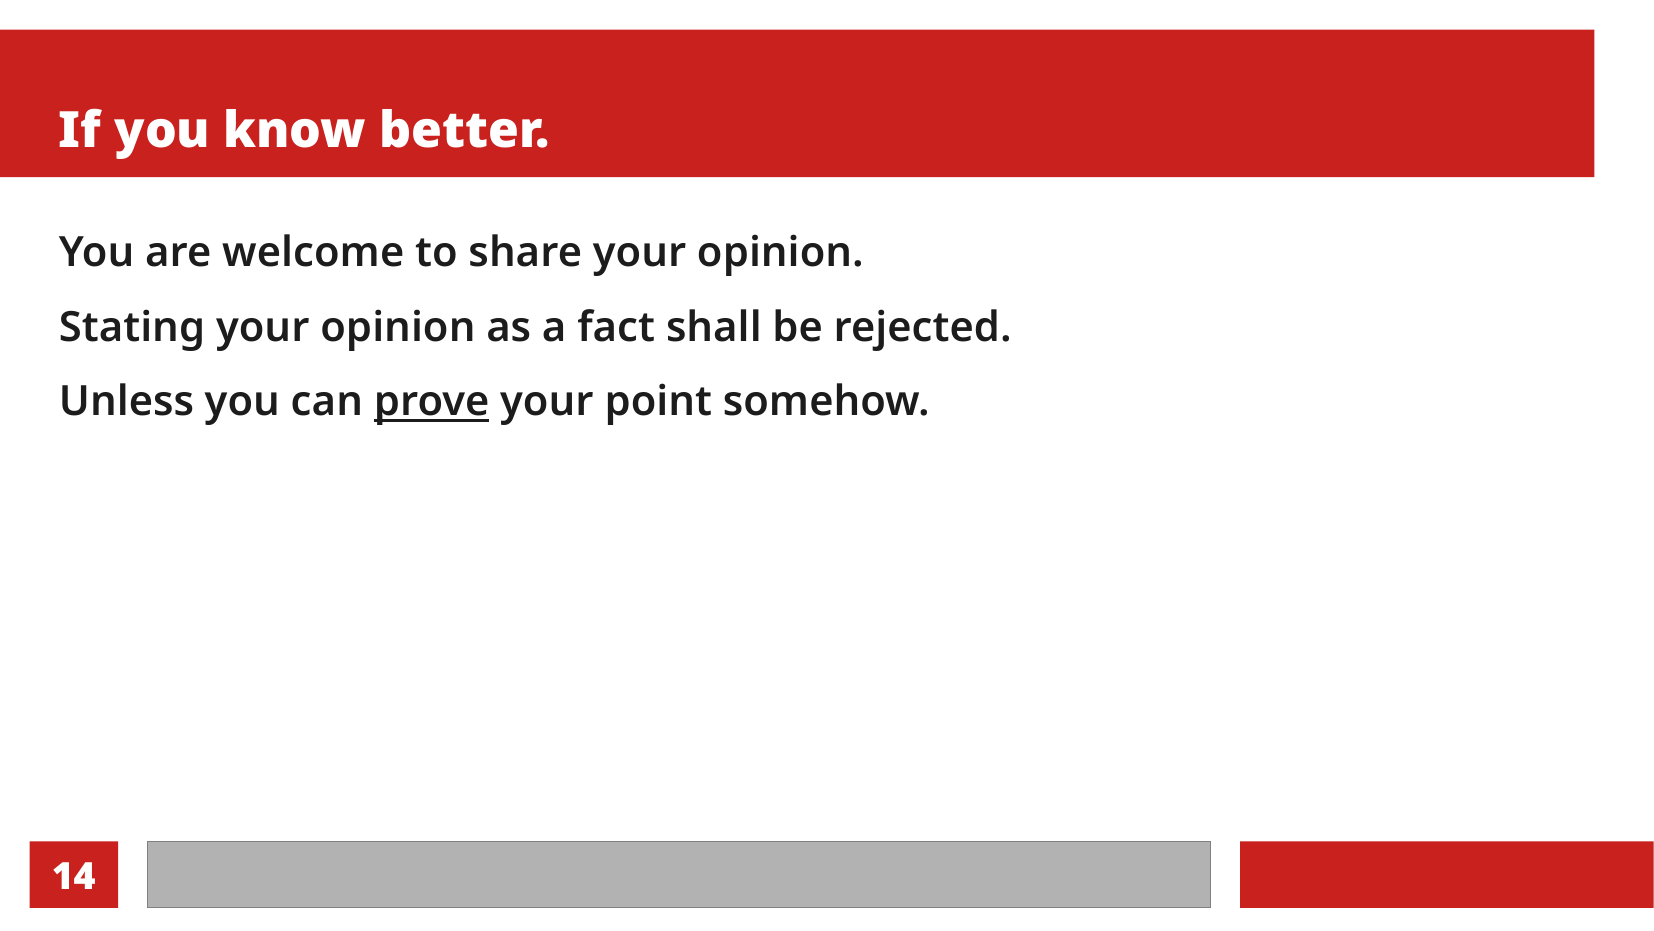

# If you know better.
You are welcome to share your opinion.
Stating your opinion as a fact shall be rejected.
Unless you can prove your point somehow.
14